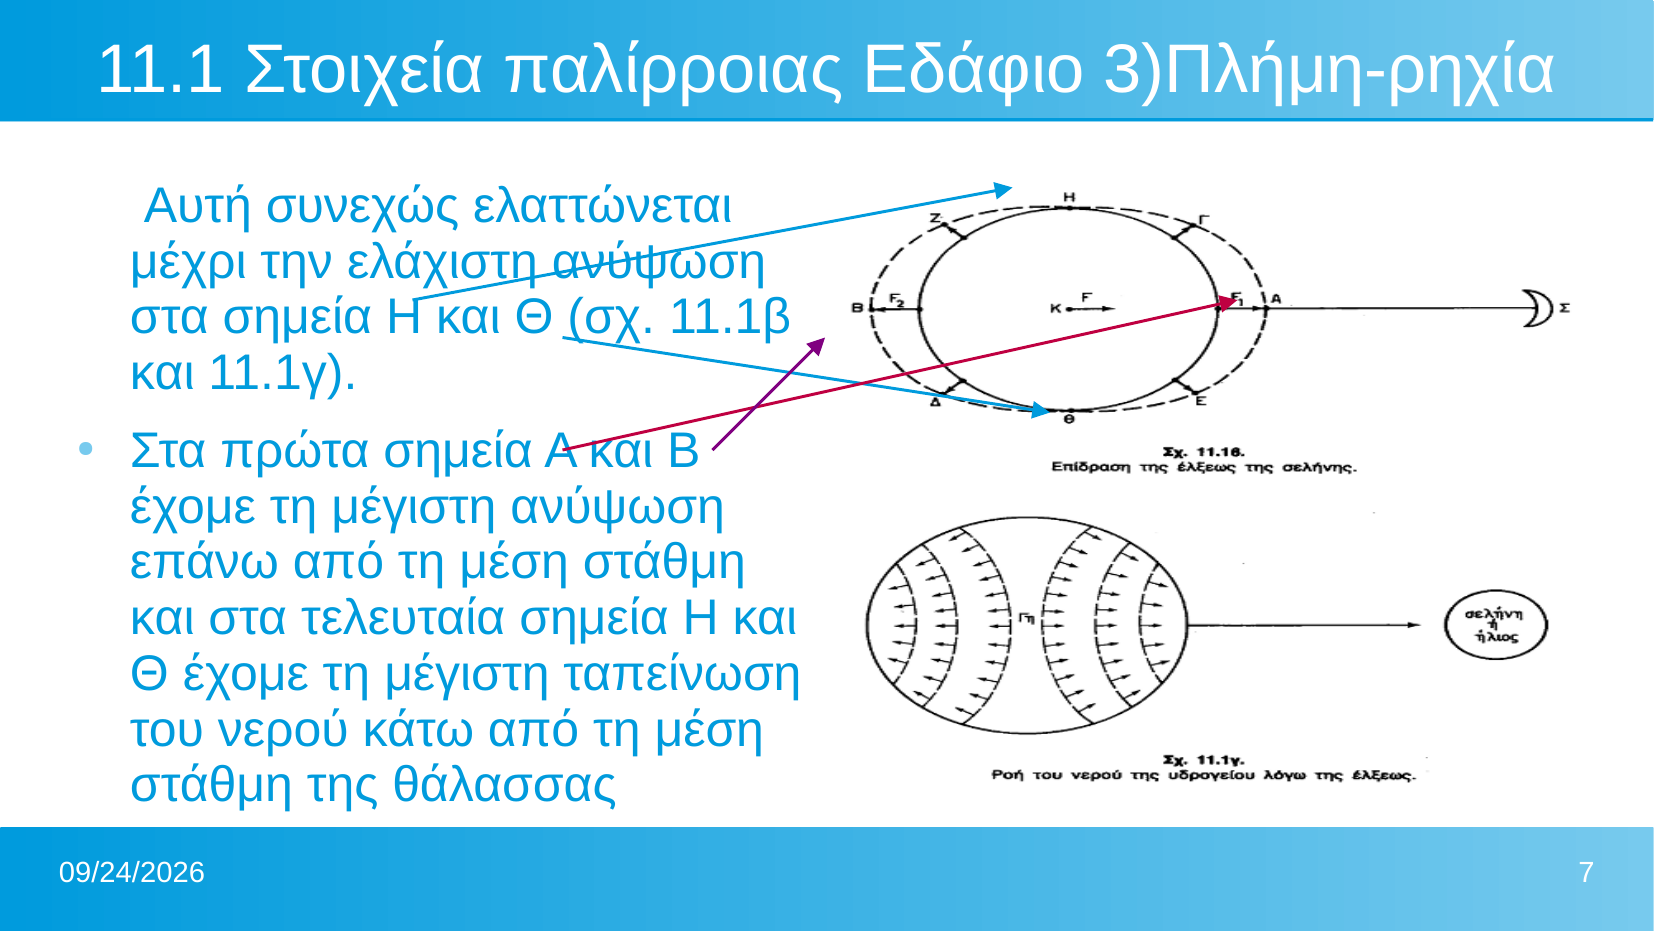

# 11.1 Στοιχεία παλίρροιας Εδάφιο 3)Πλήμη-ρηχία
 Αυτή συνεχώς ελαττώνεται μέχρι την ελάχιστη ανύψωση στα σημεία Η και Θ (σχ. 11.1β και 11.1γ).
Στα πρώτα σημεία Α και Β έχομε τη μέγιστη ανύψωση επάνω από τη μέση στάθμη και στα τελευταία σημεία Η και Θ έχομε τη μέγιστη ταπείνωση του νερού κάτω από τη μέση στάθμη της θάλασσας
7